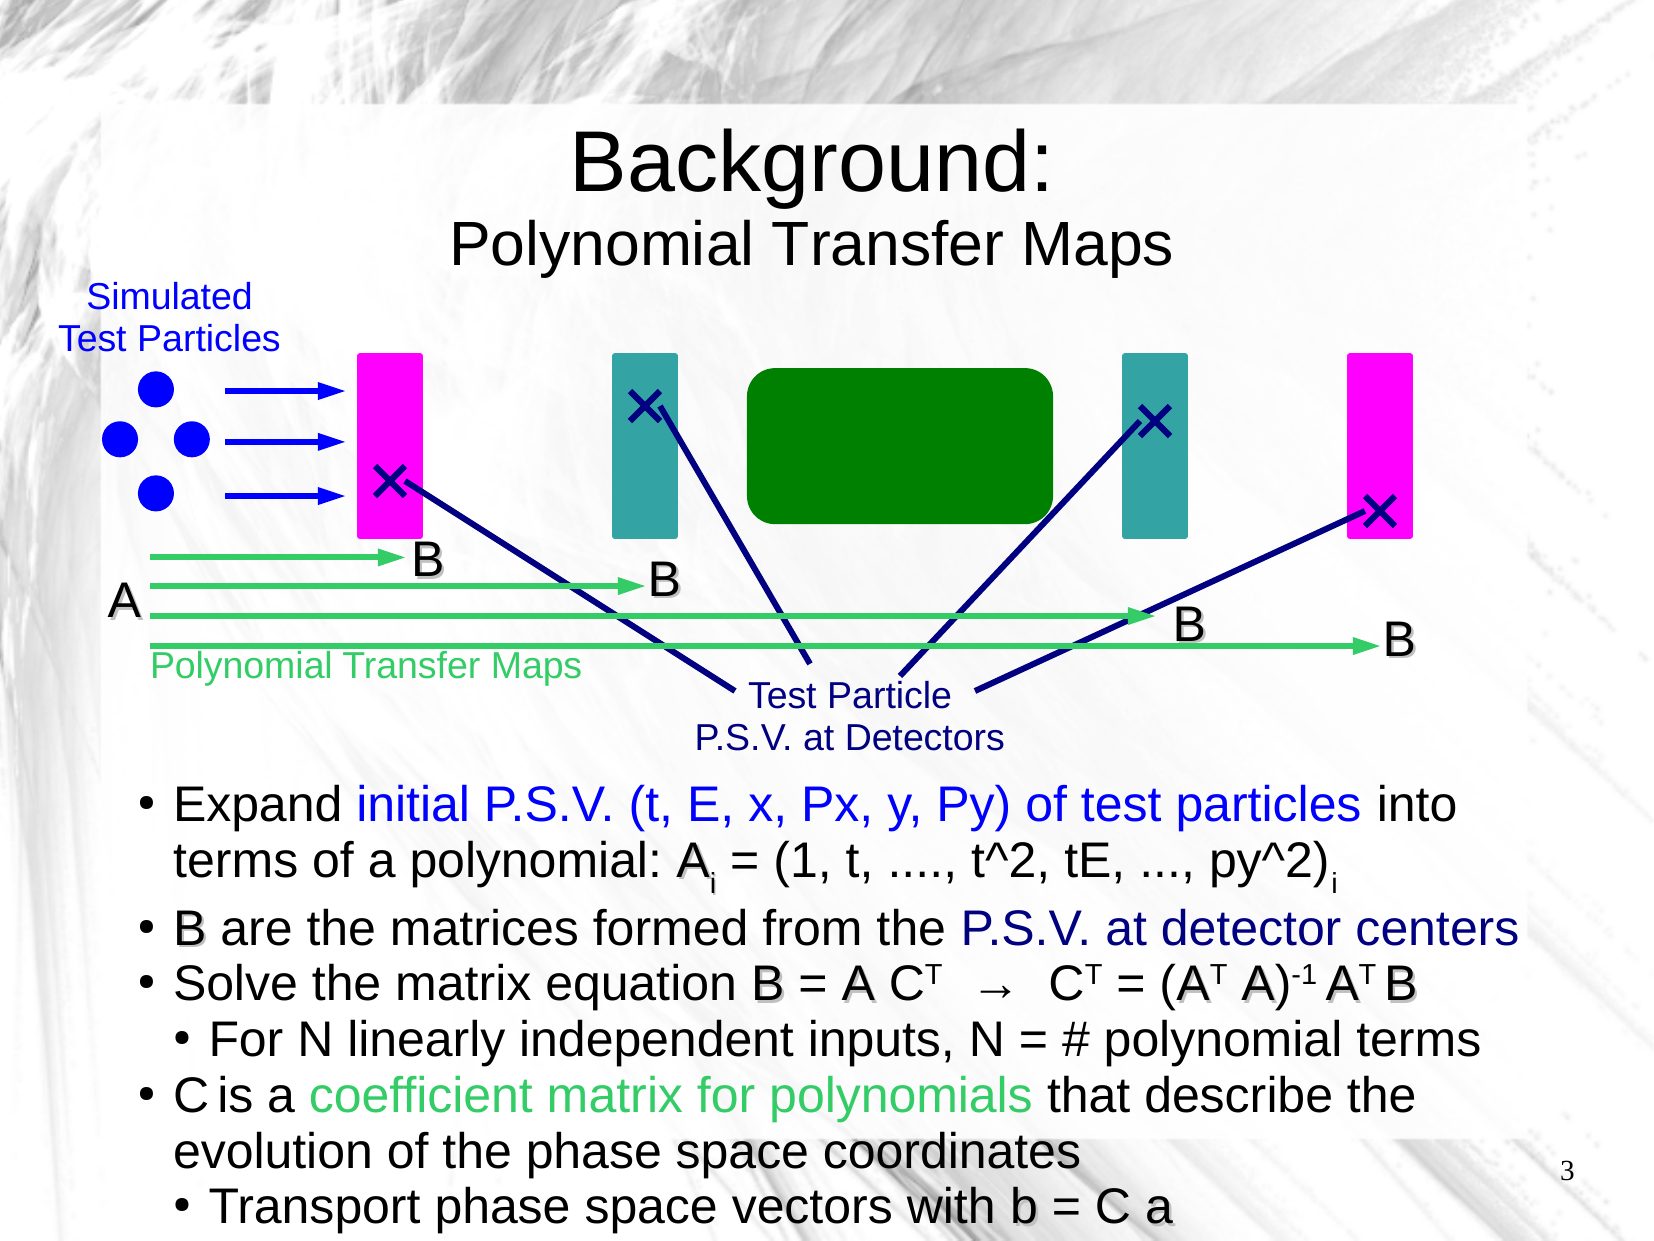

# Background: Polynomial Transfer Maps
Simulated
Test Particles
B
B
A
B
B
Polynomial Transfer Maps
Test Particle
P.S.V. at Detectors
Expand initial P.S.V. (t, E, x, Px, y, Py) of test particles into terms of a polynomial: Ai = (1, t, ...., t^2, tE, ..., py^2)i
B are the matrices formed from the P.S.V. at detector centers
Solve the matrix equation B = A CT → CT = (AT A)-1 AT B
For N linearly independent inputs, N = # polynomial terms
C is a coefficient matrix for polynomials that describe the evolution of the phase space coordinates
Transport phase space vectors with b = C a
3